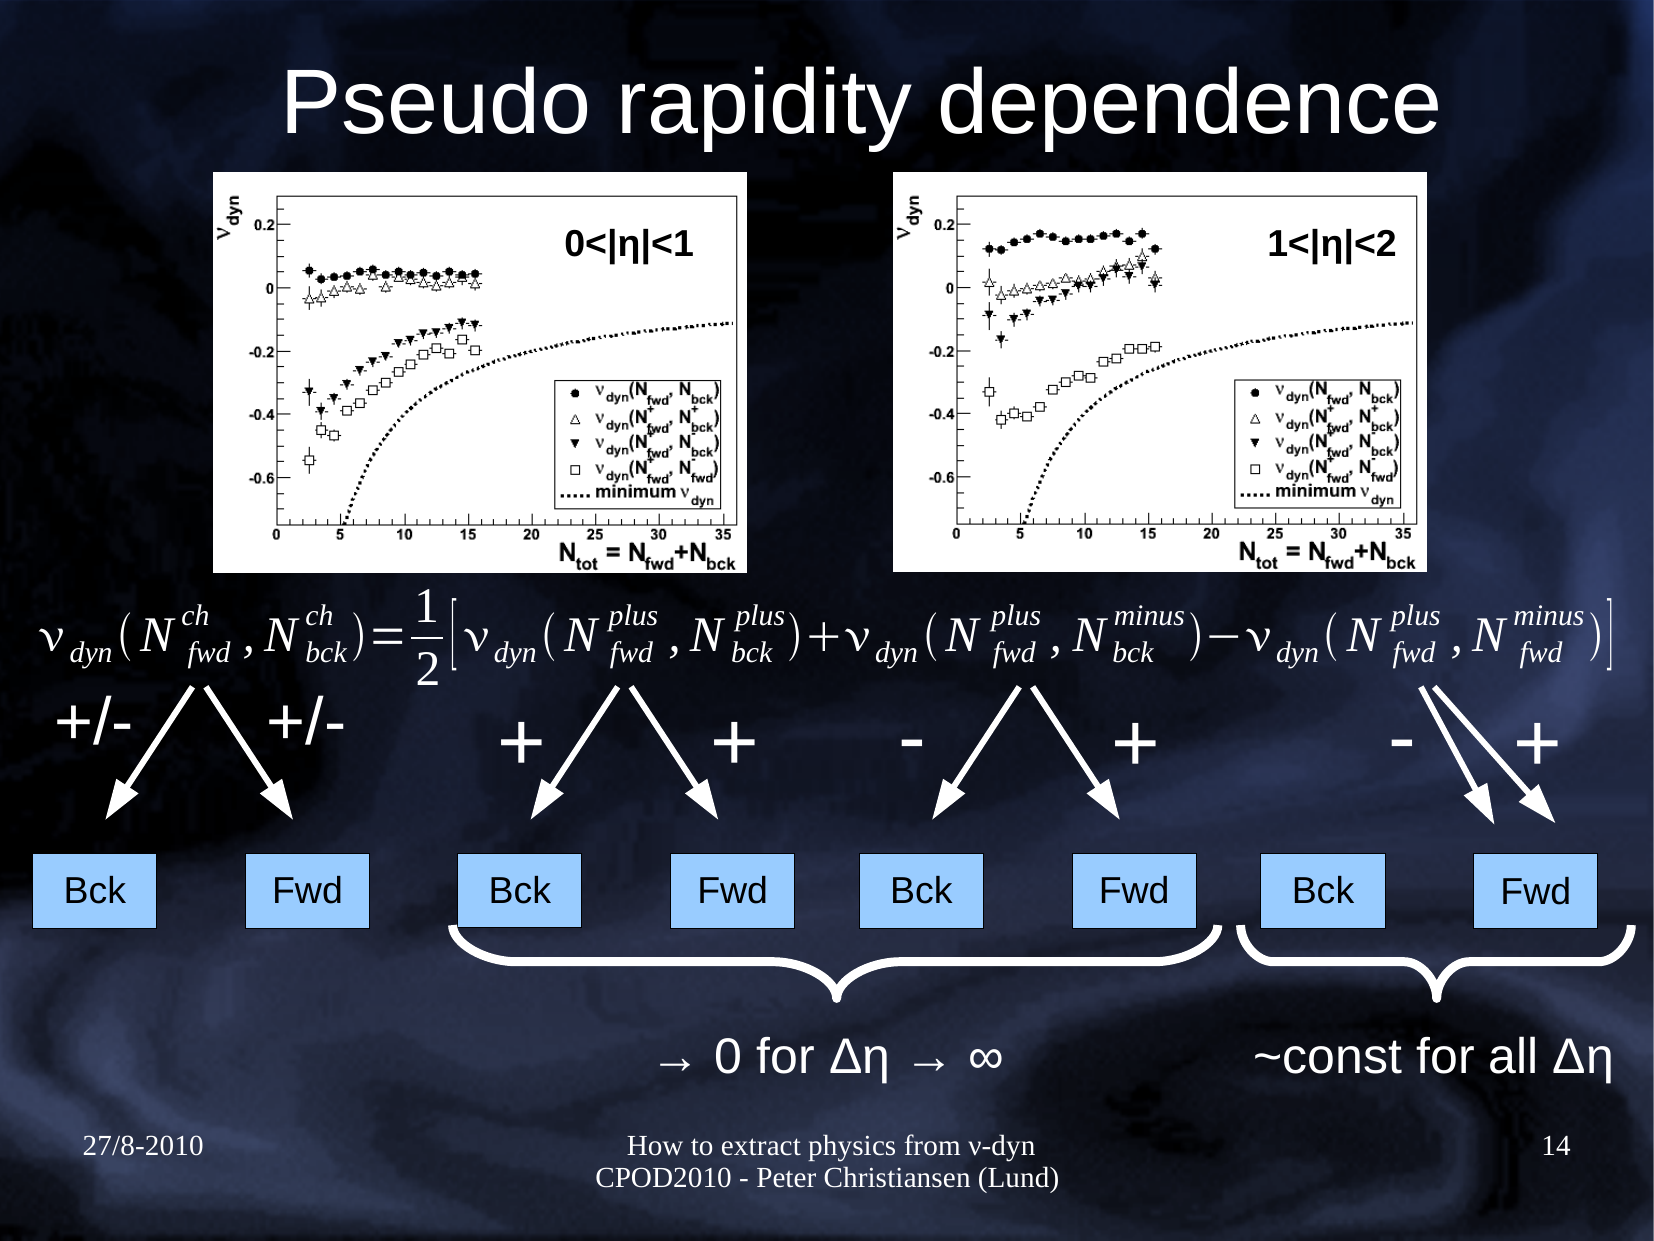

# Pseudo rapidity dependence
0<|η|<1
1<|η|<2
+/-
+/-
-
-
+
+
+
+
Bck
Bck
Fwd
Bck
Fwd
Fwd
Bck
Fwd
→ 0 for Δη → ∞
~const for all Δη
27/8-2010
14